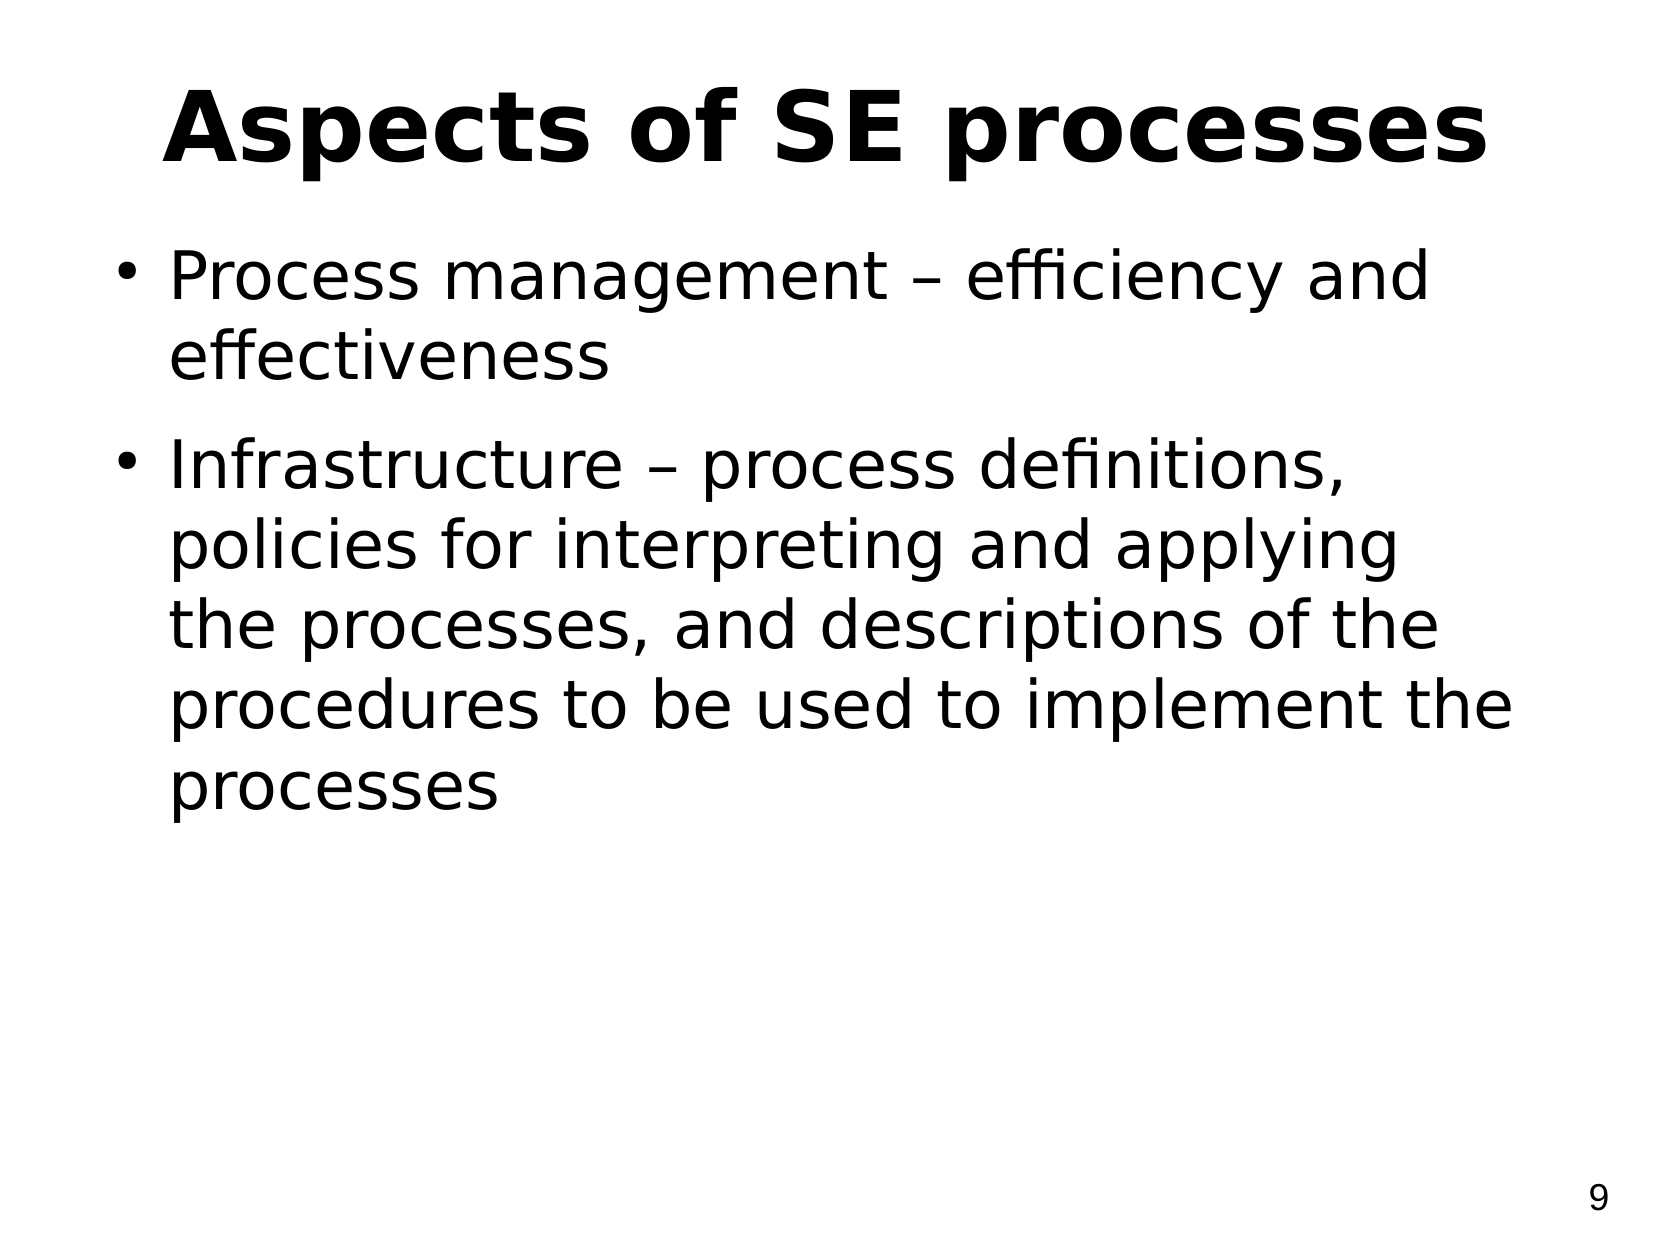

# Aspects of SE processes
Process management – efficiency and effectiveness
Infrastructure – process definitions, policies for interpreting and applying the processes, and descriptions of the procedures to be used to implement the processes